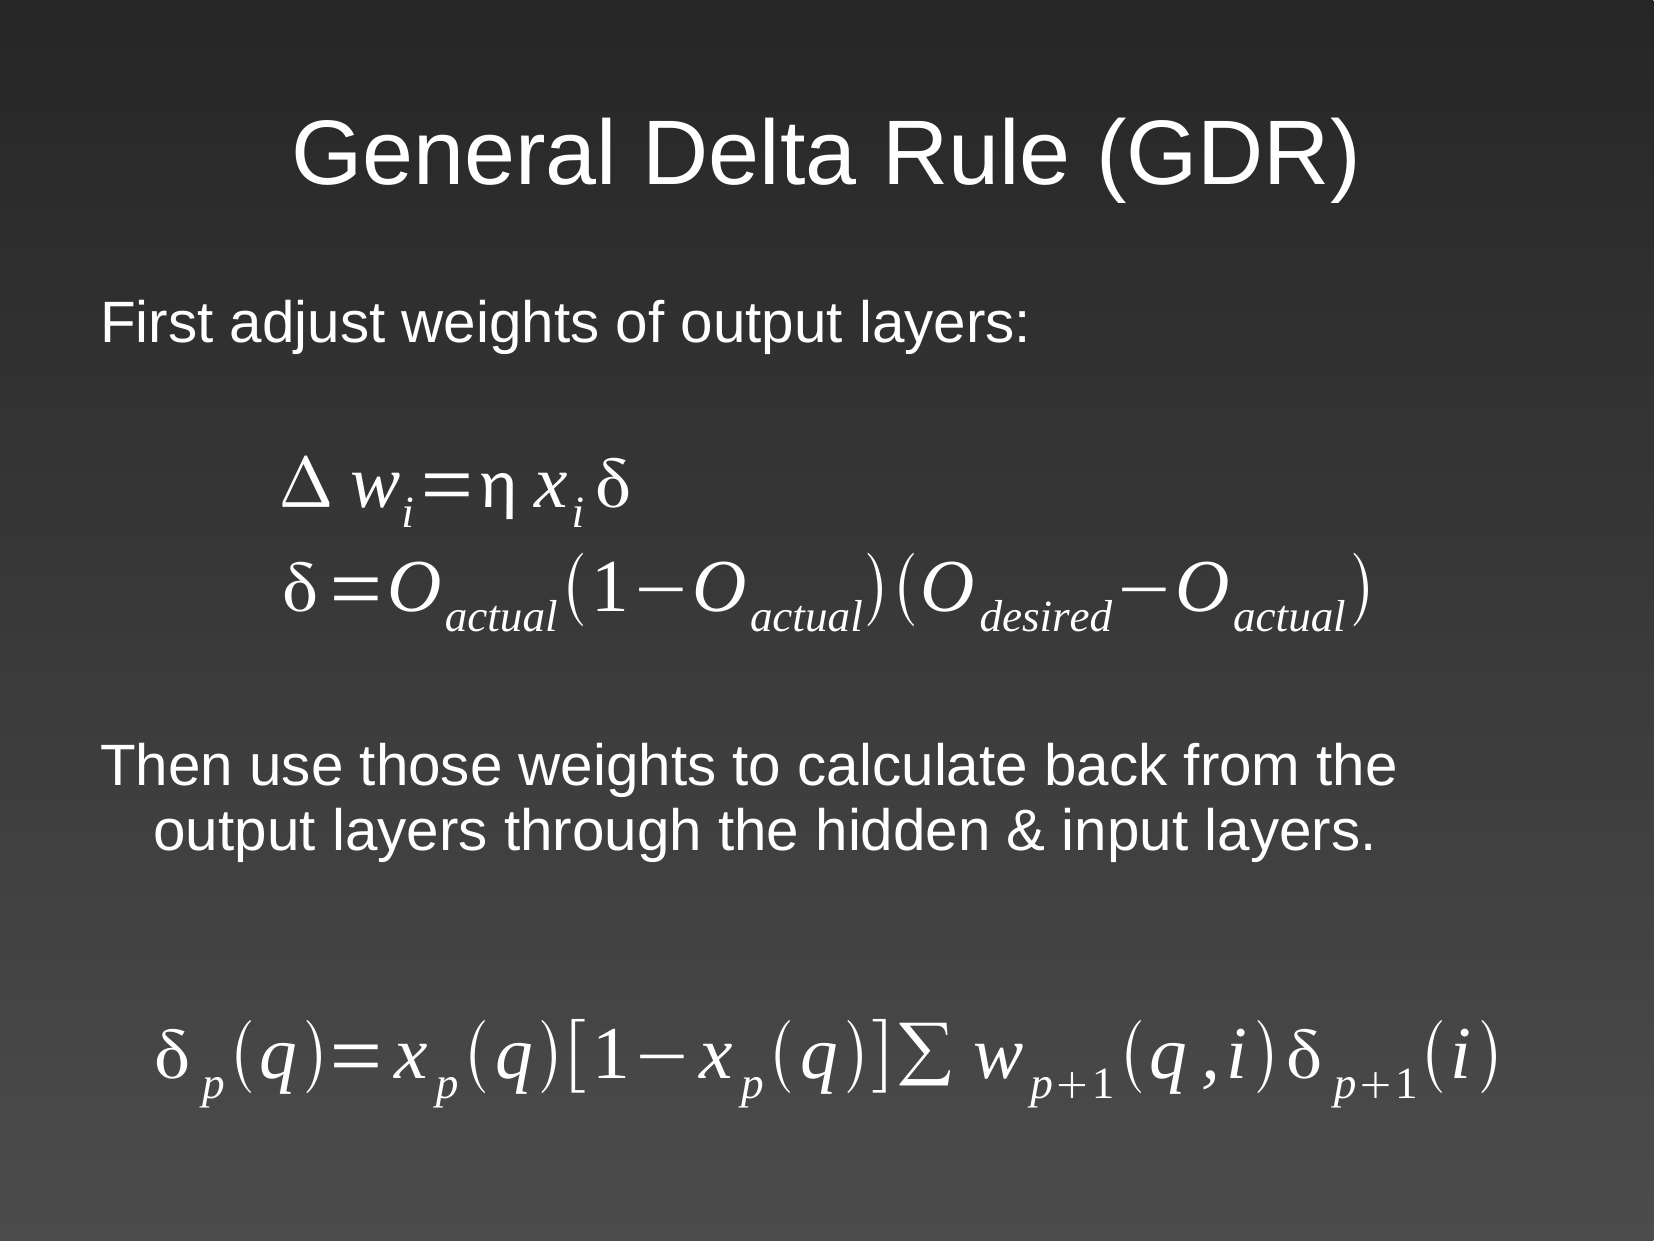

# General Delta Rule (GDR)
First adjust weights of output layers:
Then use those weights to calculate back from the output layers through the hidden & input layers.